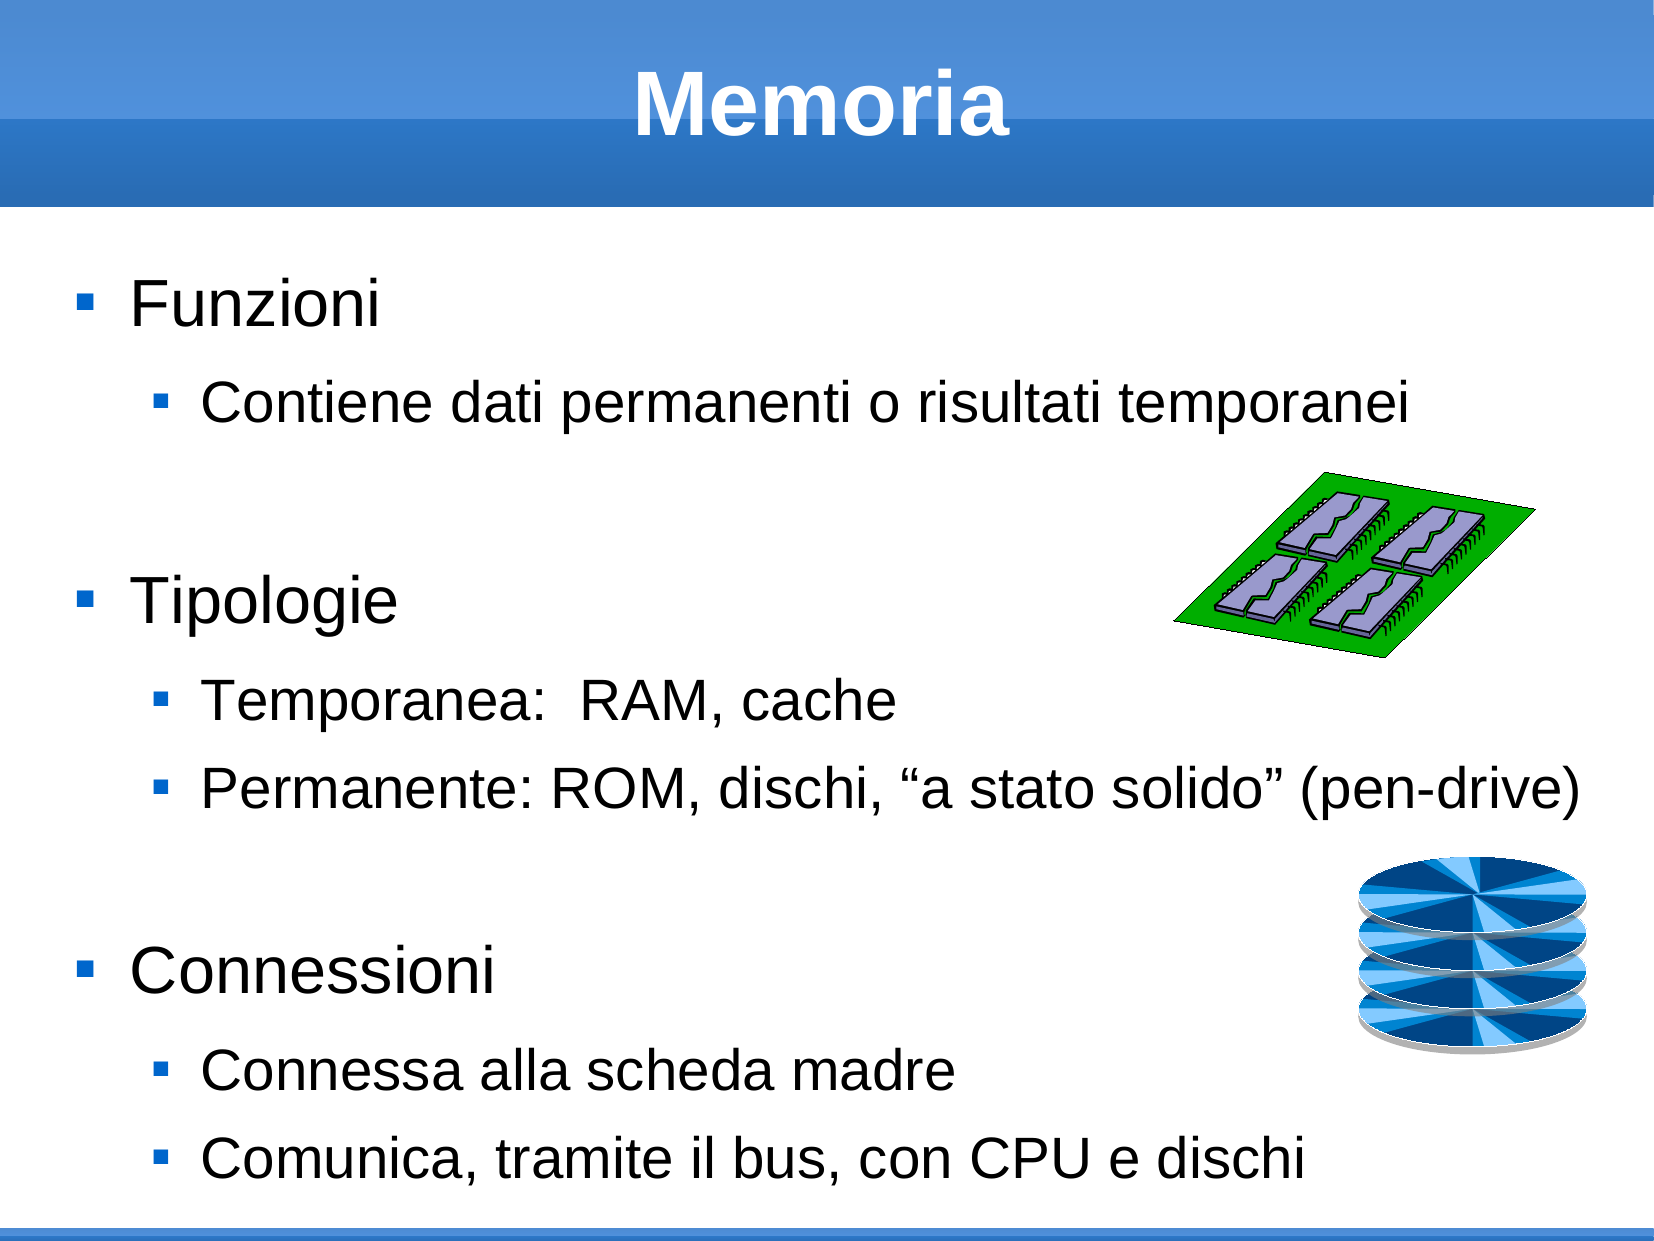

# Memoria
Funzioni
Contiene dati permanenti o risultati temporanei
Tipologie
Temporanea: RAM, cache
Permanente: ROM, dischi, “a stato solido” (pen-drive)
Connessioni
Connessa alla scheda madre
Comunica, tramite il bus, con CPU e dischi